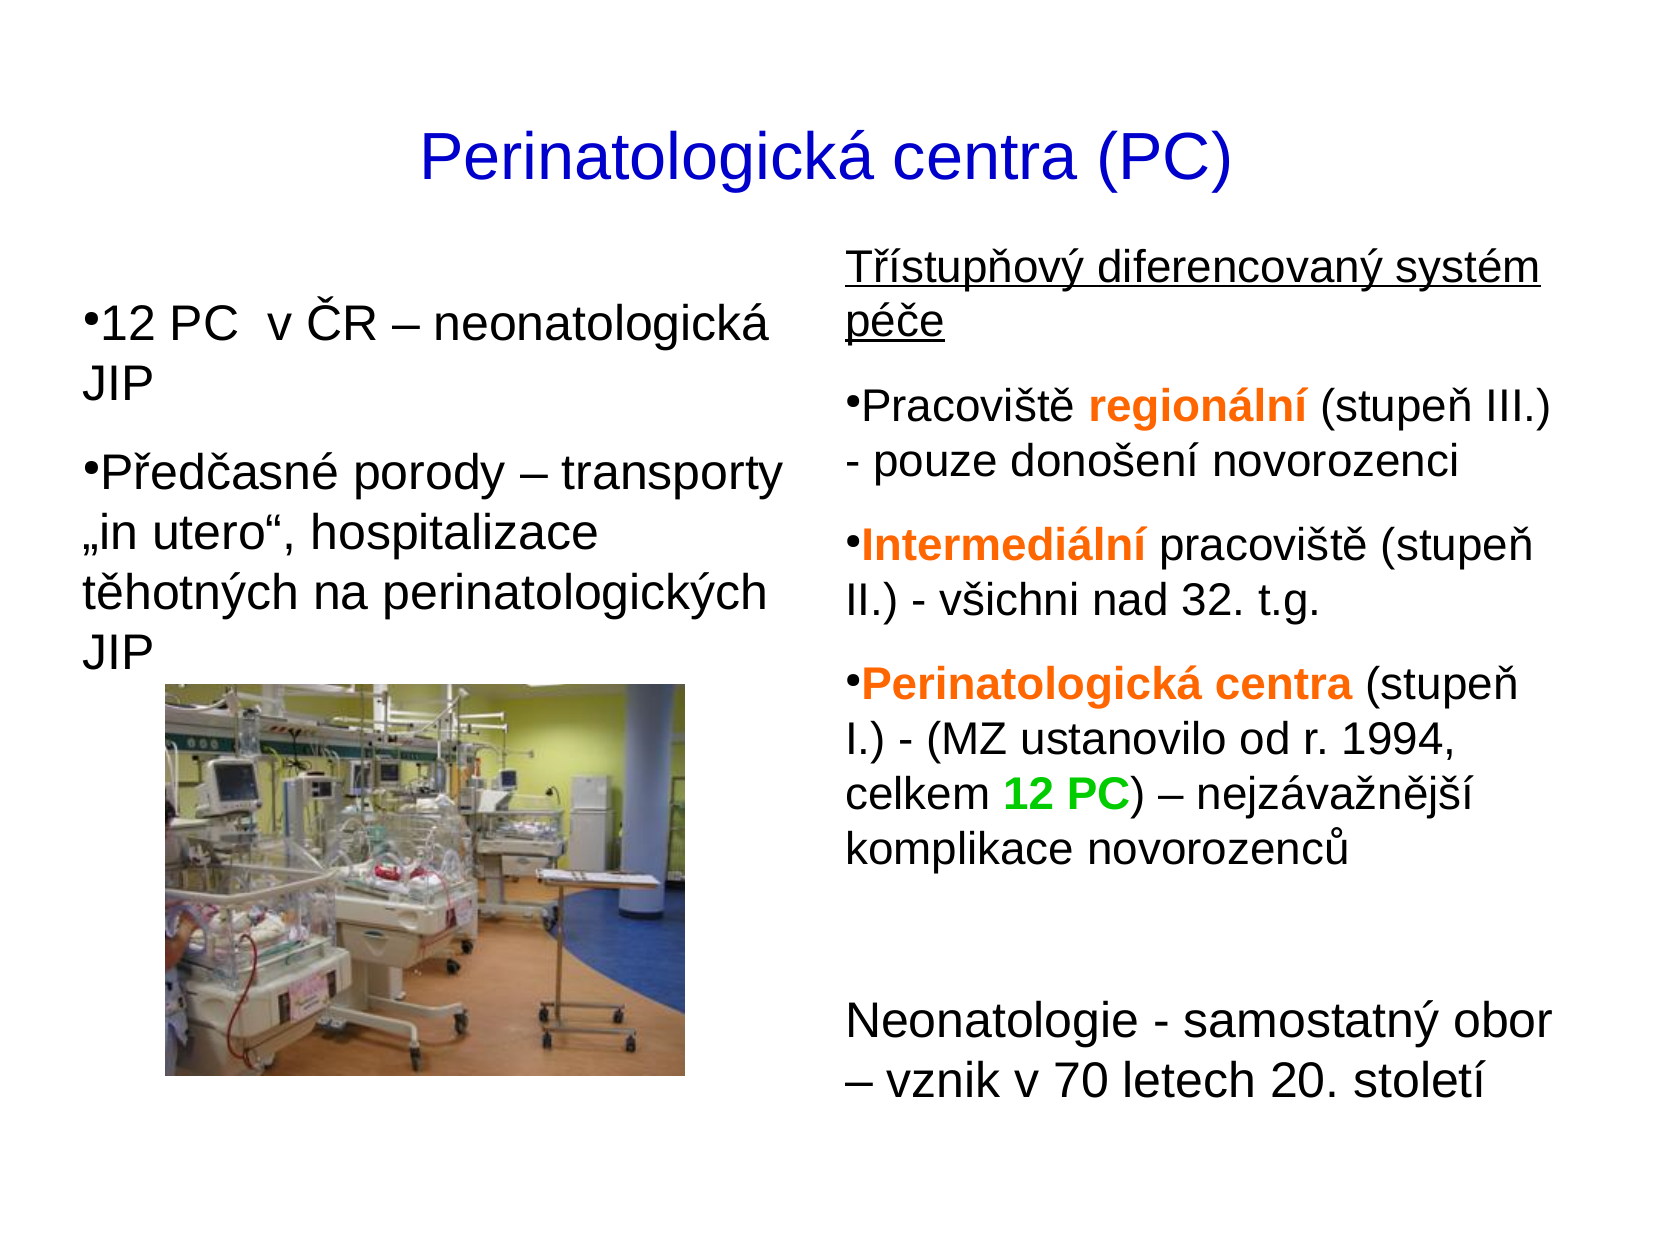

# Perinatologická centra (PC)
Třístupňový diferencovaný systém péče
Pracoviště regionální (stupeň III.) - pouze donošení novorozenci
Intermediální pracoviště (stupeň II.) - všichni nad 32. t.g.
Perinatologická centra (stupeň I.) - (MZ ustanovilo od r. 1994, celkem 12 PC) – nejzávažnější komplikace novorozenců
Neonatologie - samostatný obor – vznik v 70 letech 20. století
12 PC v ČR – neonatologická JIP
Předčasné porody – transporty „in utero“, hospitalizace těhotných na perinatologických JIP